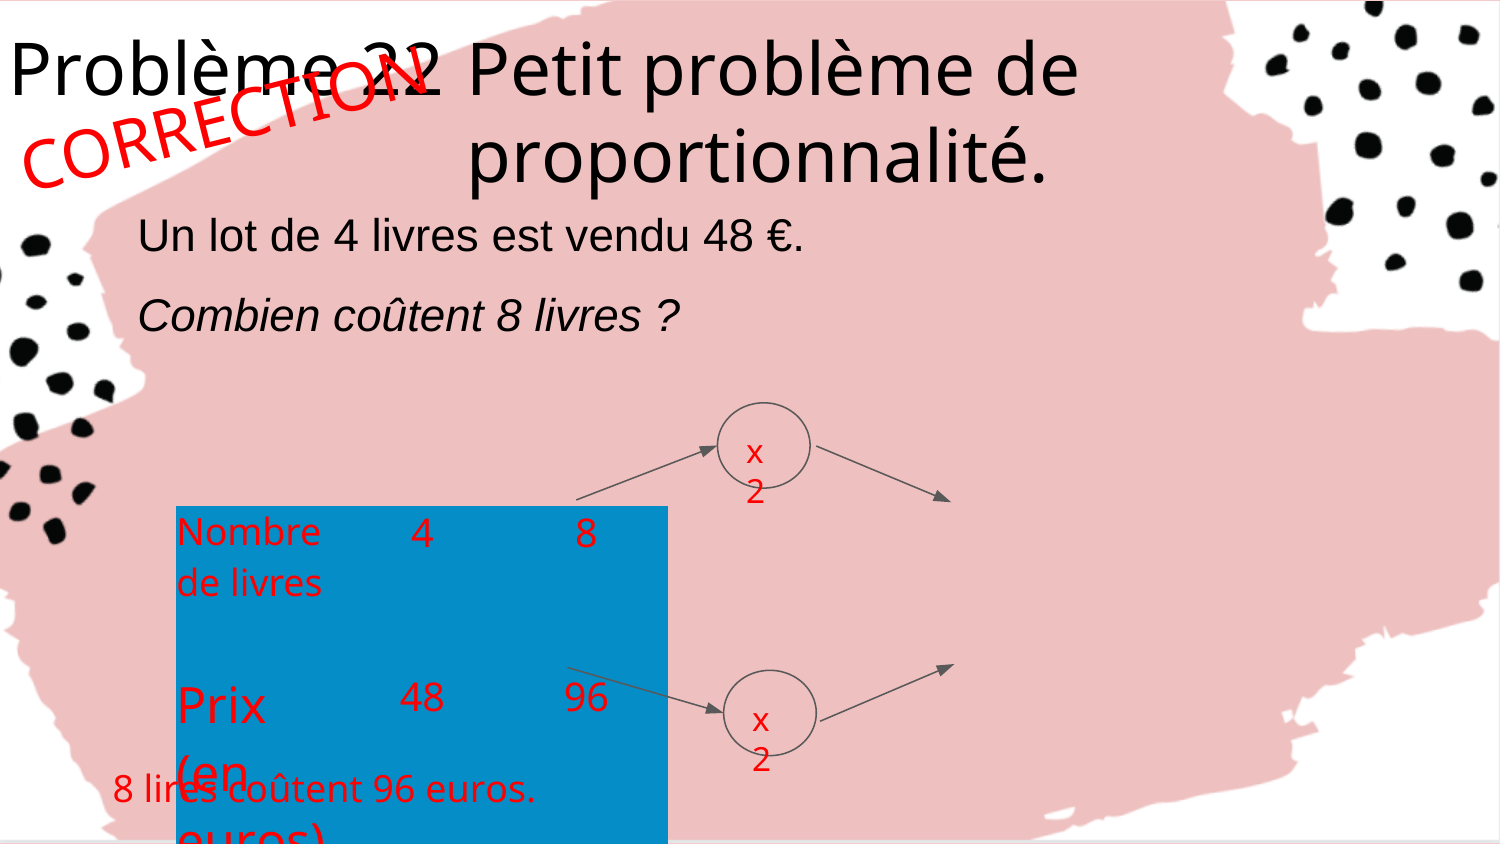

Problème 22
Petit problème de proportionnalité.
CORRECTION
Un lot de 4 livres est vendu 48 €.
Combien coûtent 8 livres ?
x2
| Nombre de livres | 4 | 8 |
| --- | --- | --- |
| Prix (en euros). | 48 | 96 |
x2
8 lires coûtent 96 euros.